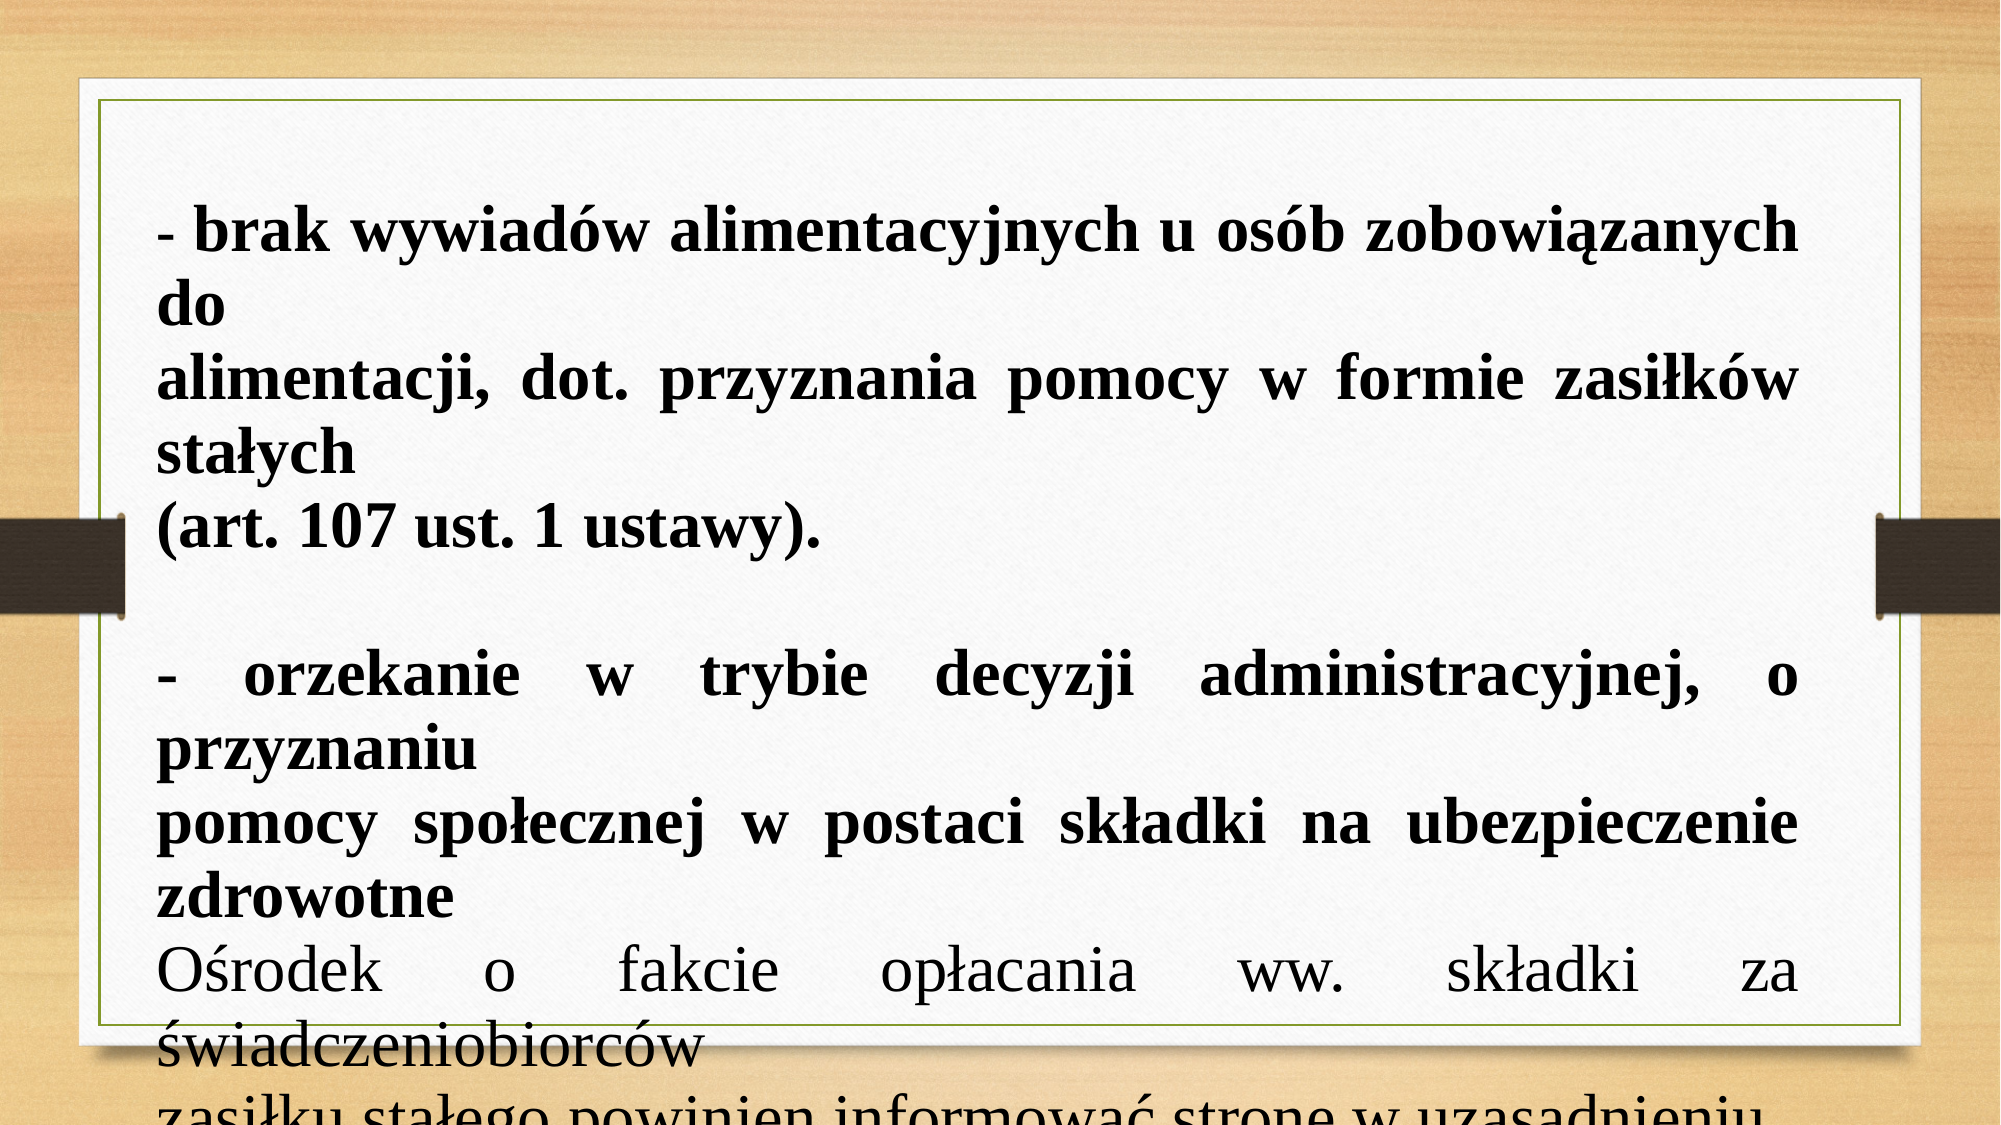

- brak wywiadów alimentacyjnych u osób zobowiązanych do
alimentacji, dot. przyznania pomocy w formie zasiłków stałych
(art. 107 ust. 1 ustawy).
- orzekanie w trybie decyzji administracyjnej, o przyznaniu
pomocy społecznej w postaci składki na ubezpieczenie zdrowotne
Ośrodek o fakcie opłacania ww. składki za świadczeniobiorców
zasiłku stałego powinien informować stronę w uzasadnieniu
decyzji orzekającej o przyznaniu zasiłku stałego.